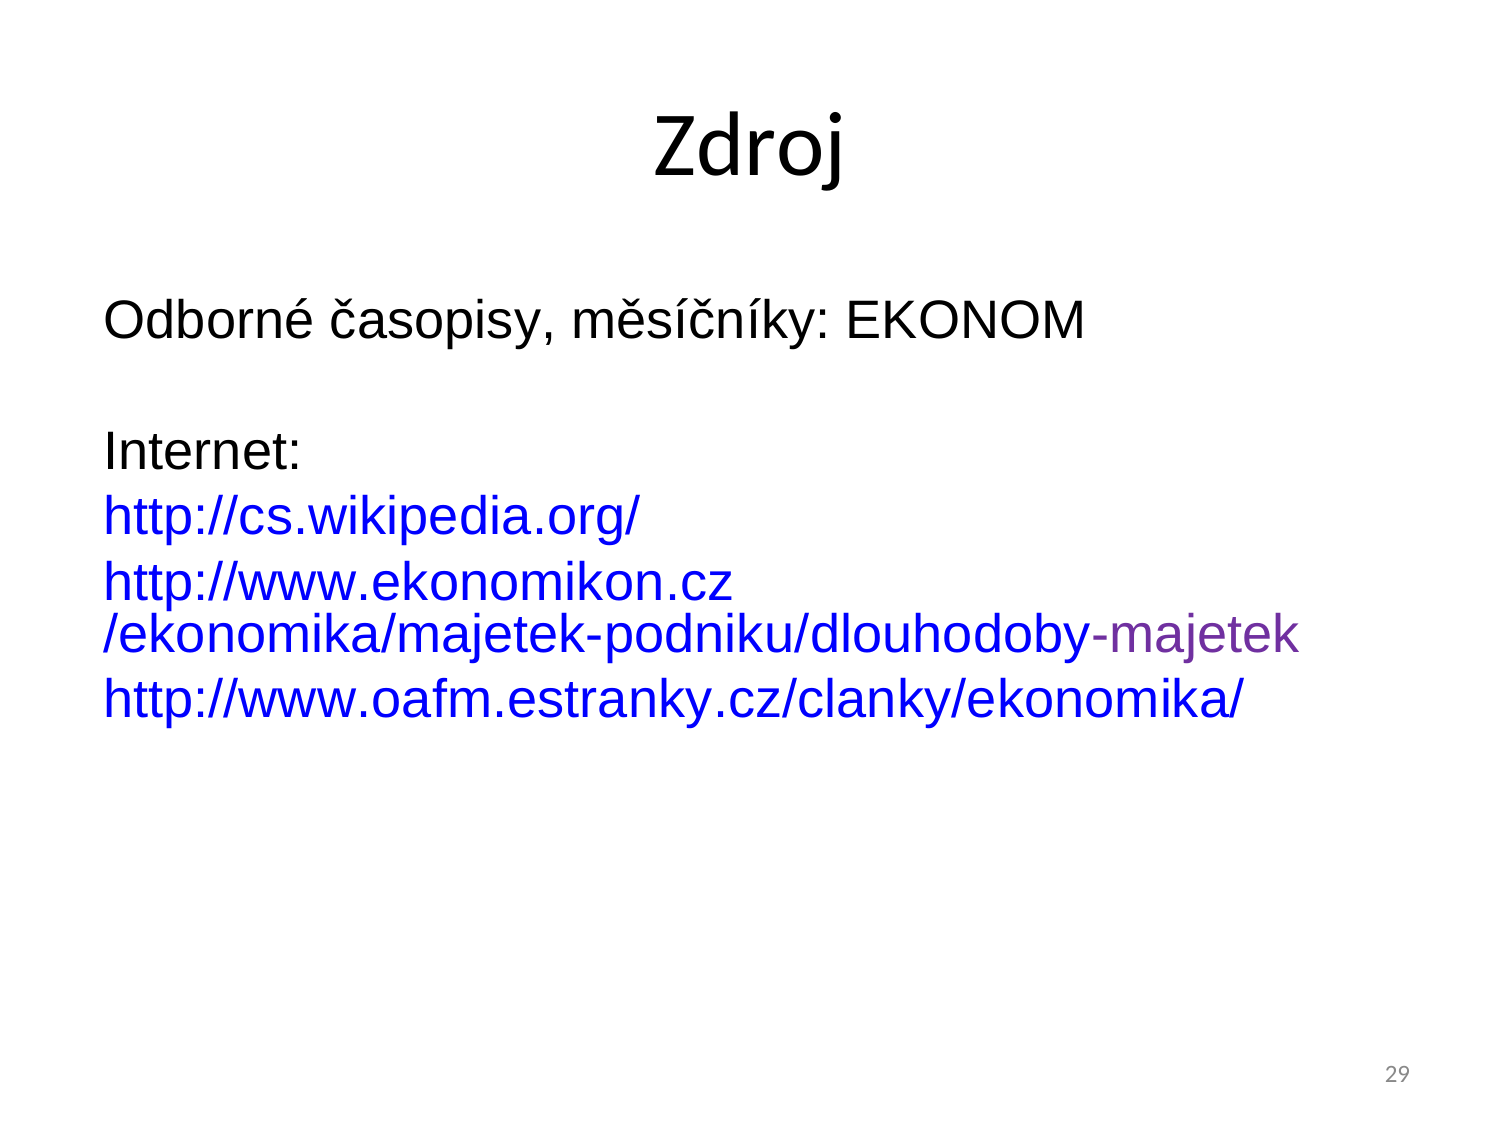

# Zdroj
Odborné časopisy, měsíčníky: EKONOM
Internet:
http://cs.wikipedia.org/
http://www.ekonomikon.cz/ekonomika/majetek-podniku/dlouhodoby-majetek
http://www.oafm.estranky.cz/clanky/ekonomika/